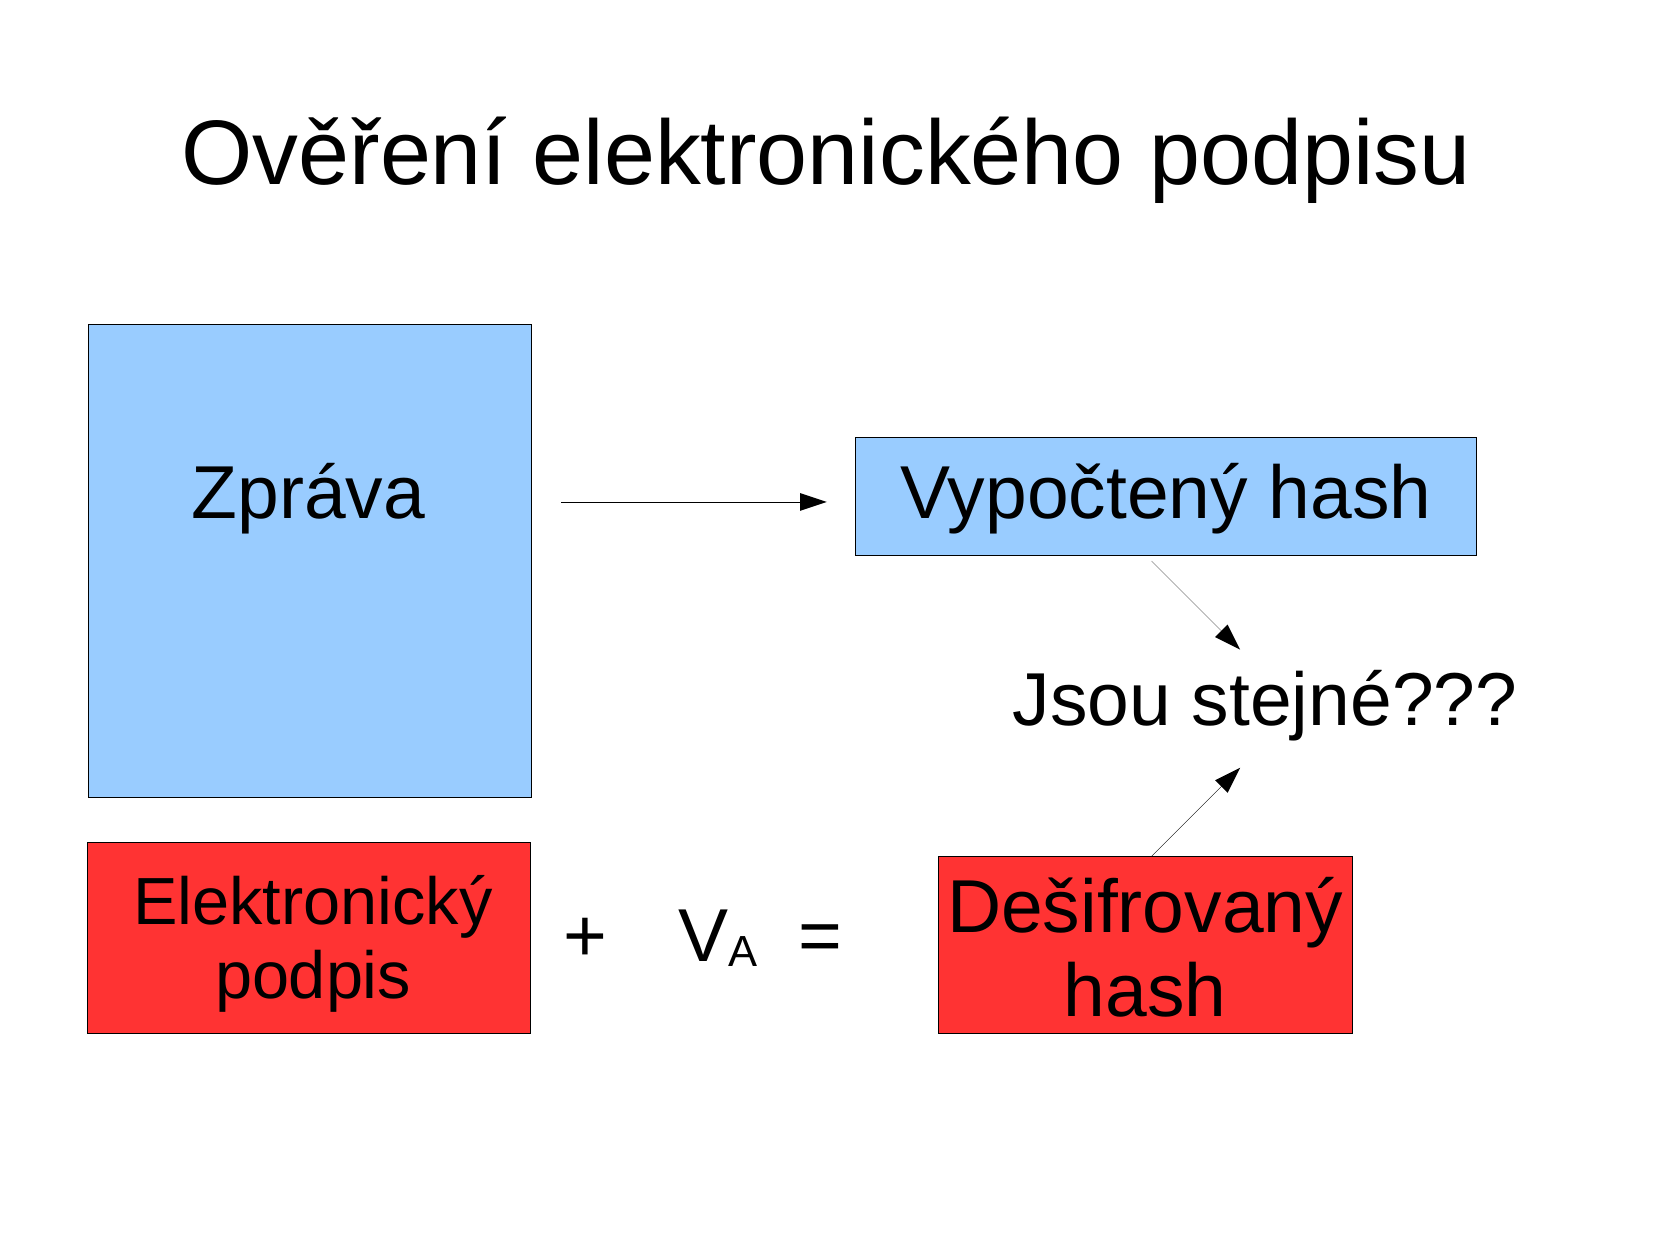

# Ověření elektronického podpisu
Zpráva
Vypočtený hash
Jsou stejné???
Elektronický podpis
Dešifrovaný hash
+
VA =